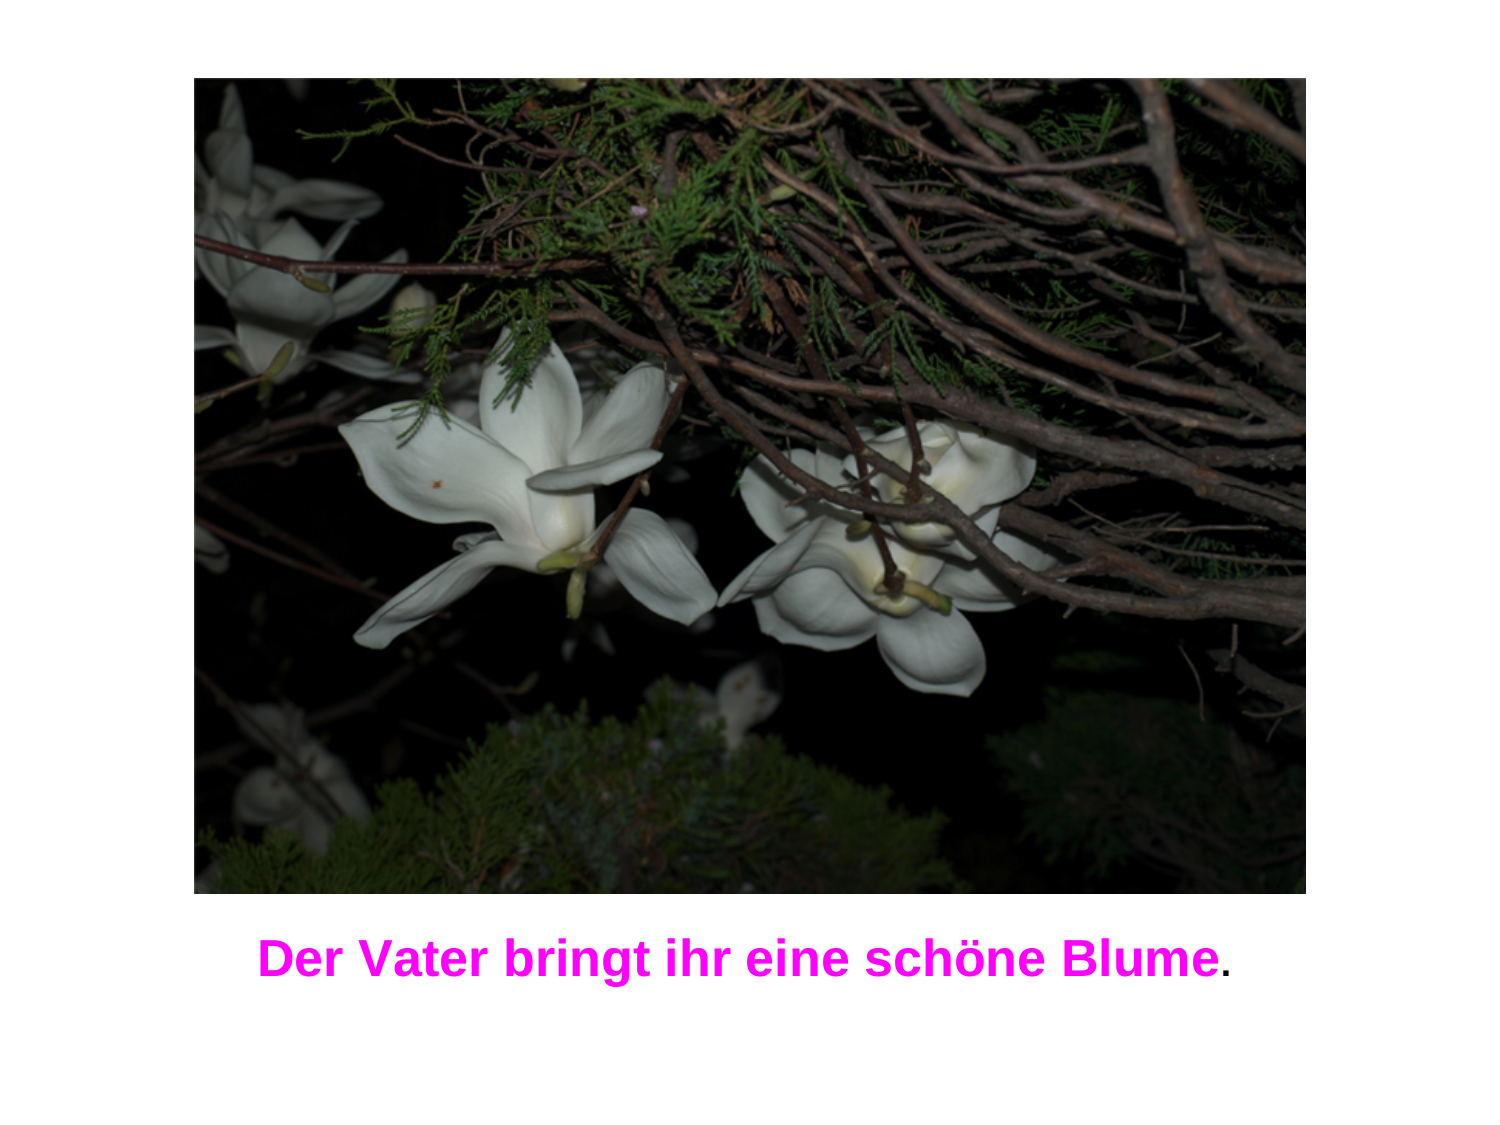

Der Vater bringt ihr eine schöne Blume.